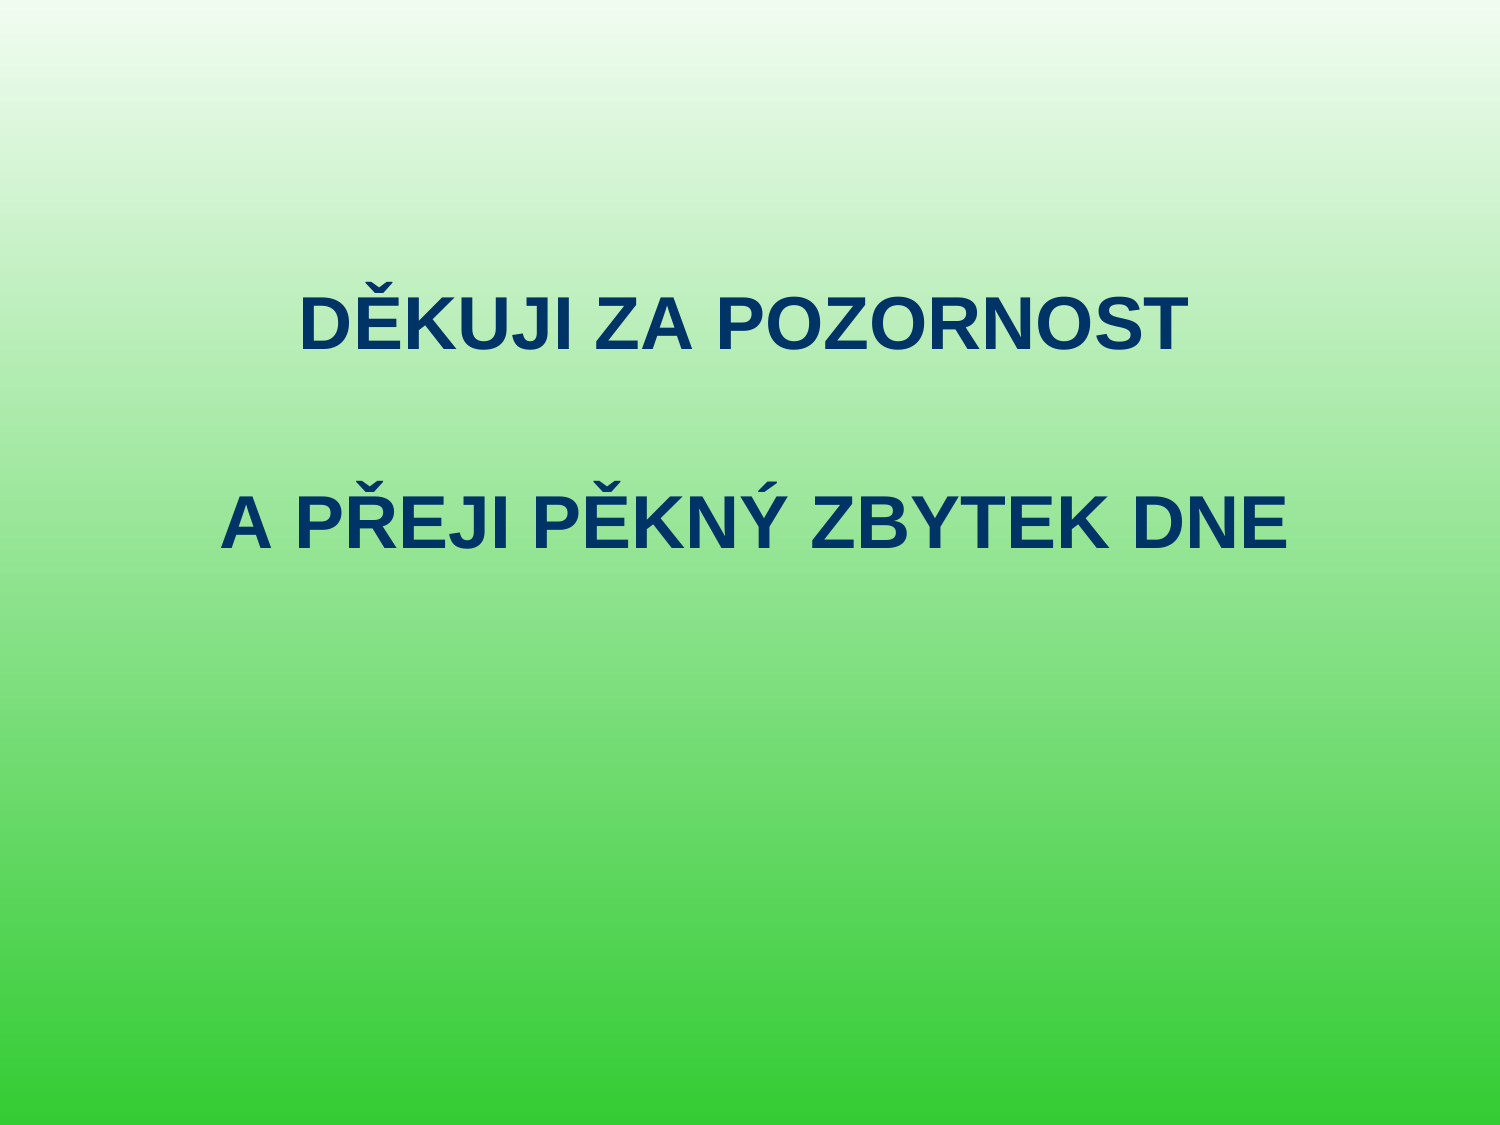

# DĚKUJI ZA POZORNOST
A PŘEJI PĚKNÝ ZBYTEK DNE